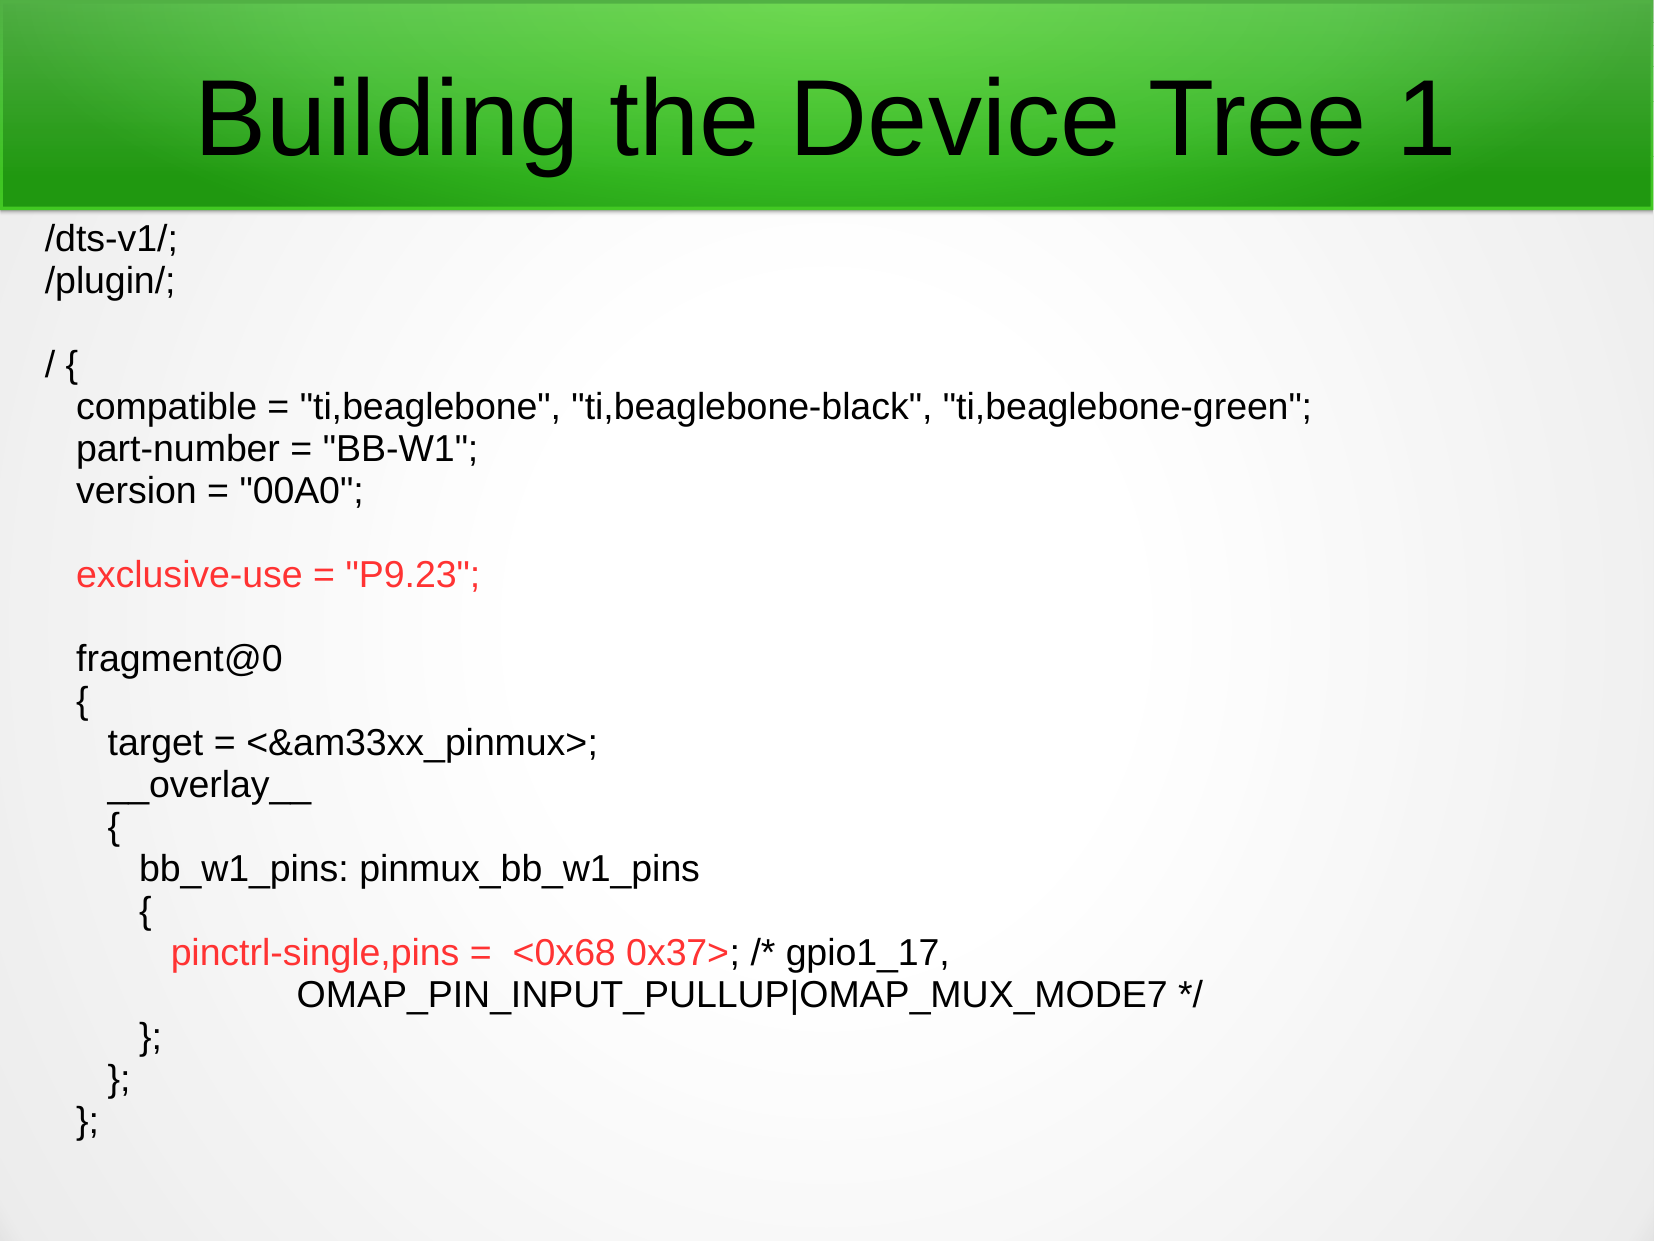

# Building the Device Tree 1
/dts-v1/;
/plugin/;
/ {
 compatible = "ti,beaglebone", "ti,beaglebone-black", "ti,beaglebone-green";
 part-number = "BB-W1";
 version = "00A0";
 exclusive-use = "P9.23";
 fragment@0
 {
 target = <&am33xx_pinmux>;
 __overlay__
 {
 bb_w1_pins: pinmux_bb_w1_pins
 {
 pinctrl-single,pins = <0x68 0x37>; /* gpio1_17,
 OMAP_PIN_INPUT_PULLUP|OMAP_MUX_MODE7 */
 };
 };
 };